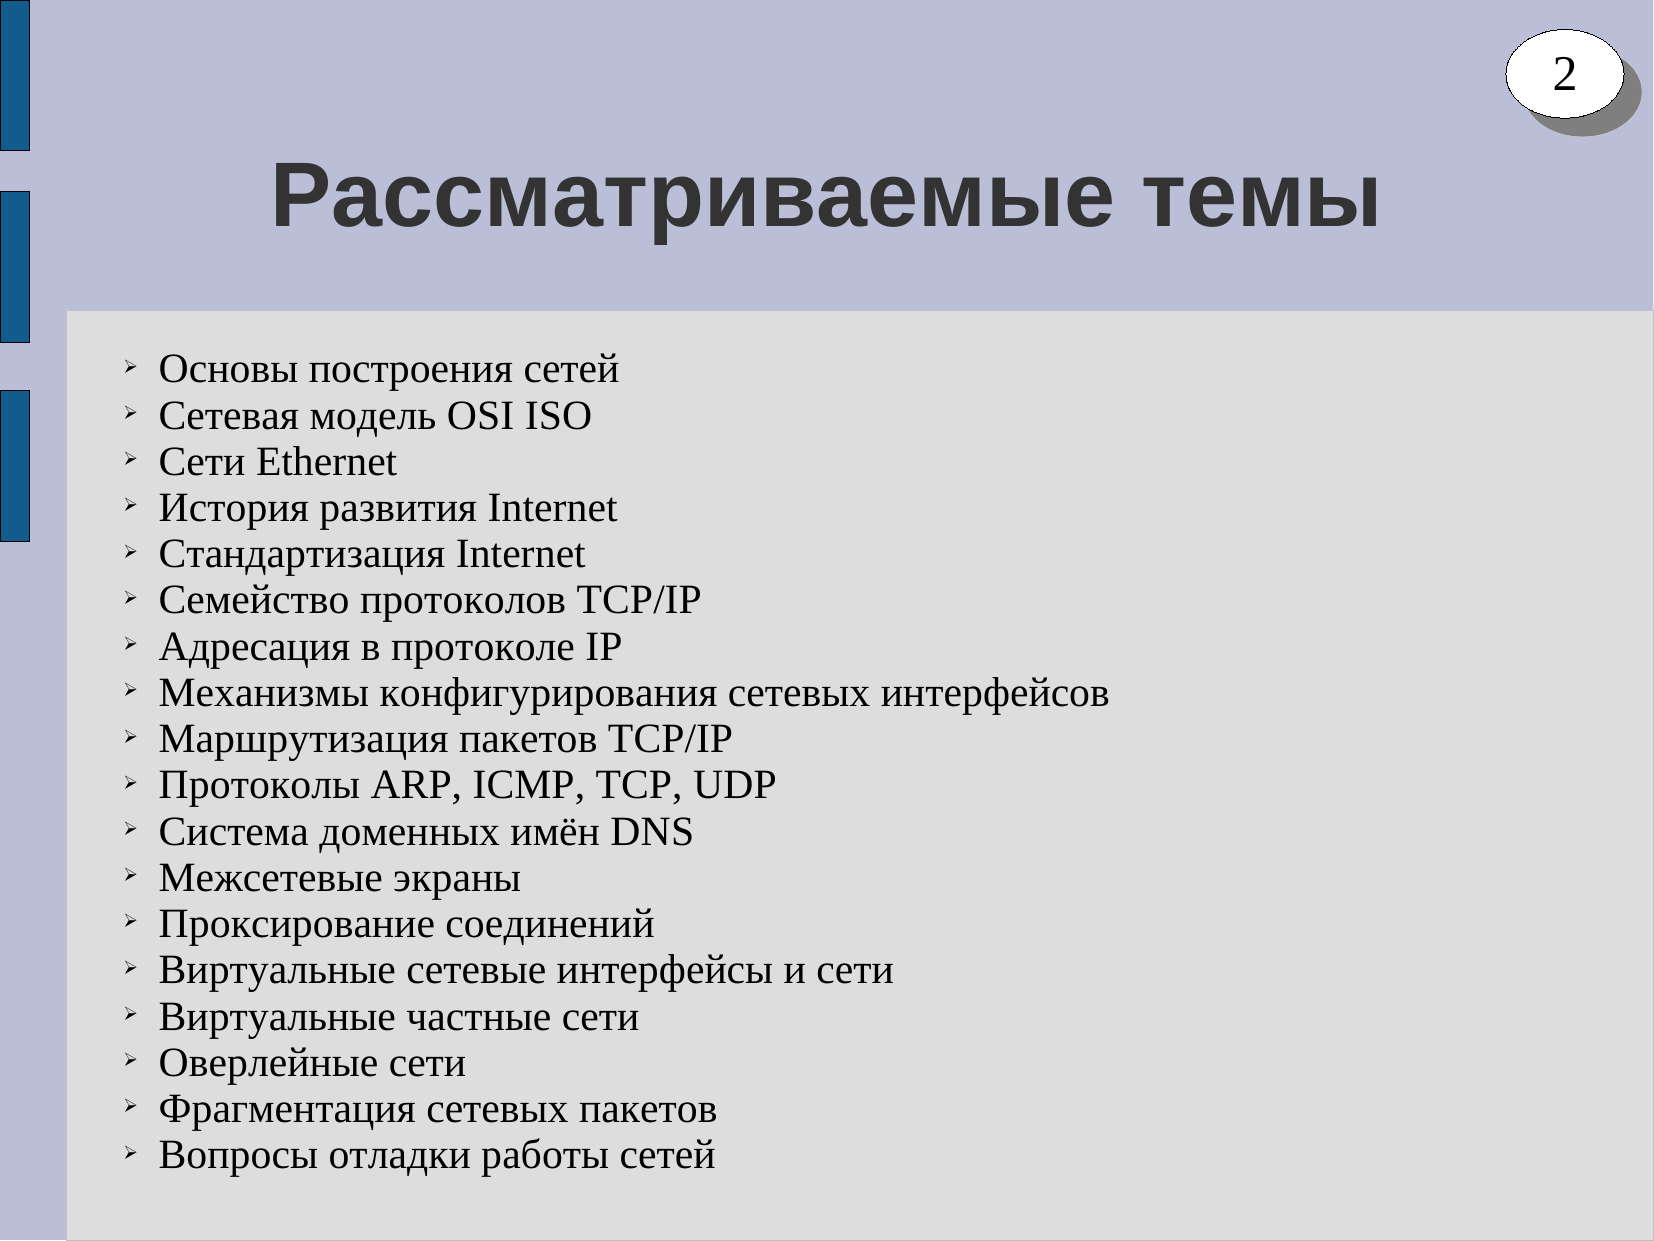

2
# Рассматриваемые темы
Основы построения сетей
Сетевая модель OSI ISO
Сети Ethernet
История развития Internet
Стандартизация Internet
Семейство протоколов TCP/IP
Адресация в протоколе IP
Механизмы конфигурирования сетевых интерфейсов
Маршрутизация пакетов TCP/IP
Протоколы ARP, ICMP, TCP, UDP
Система доменных имён DNS
Межсетевые экраны
Проксирование соединений
Виртуальные сетевые интерфейсы и сети
Виртуальные частные сети
Оверлейные сети
Фрагментация сетевых пакетов
Вопросы отладки работы сетей